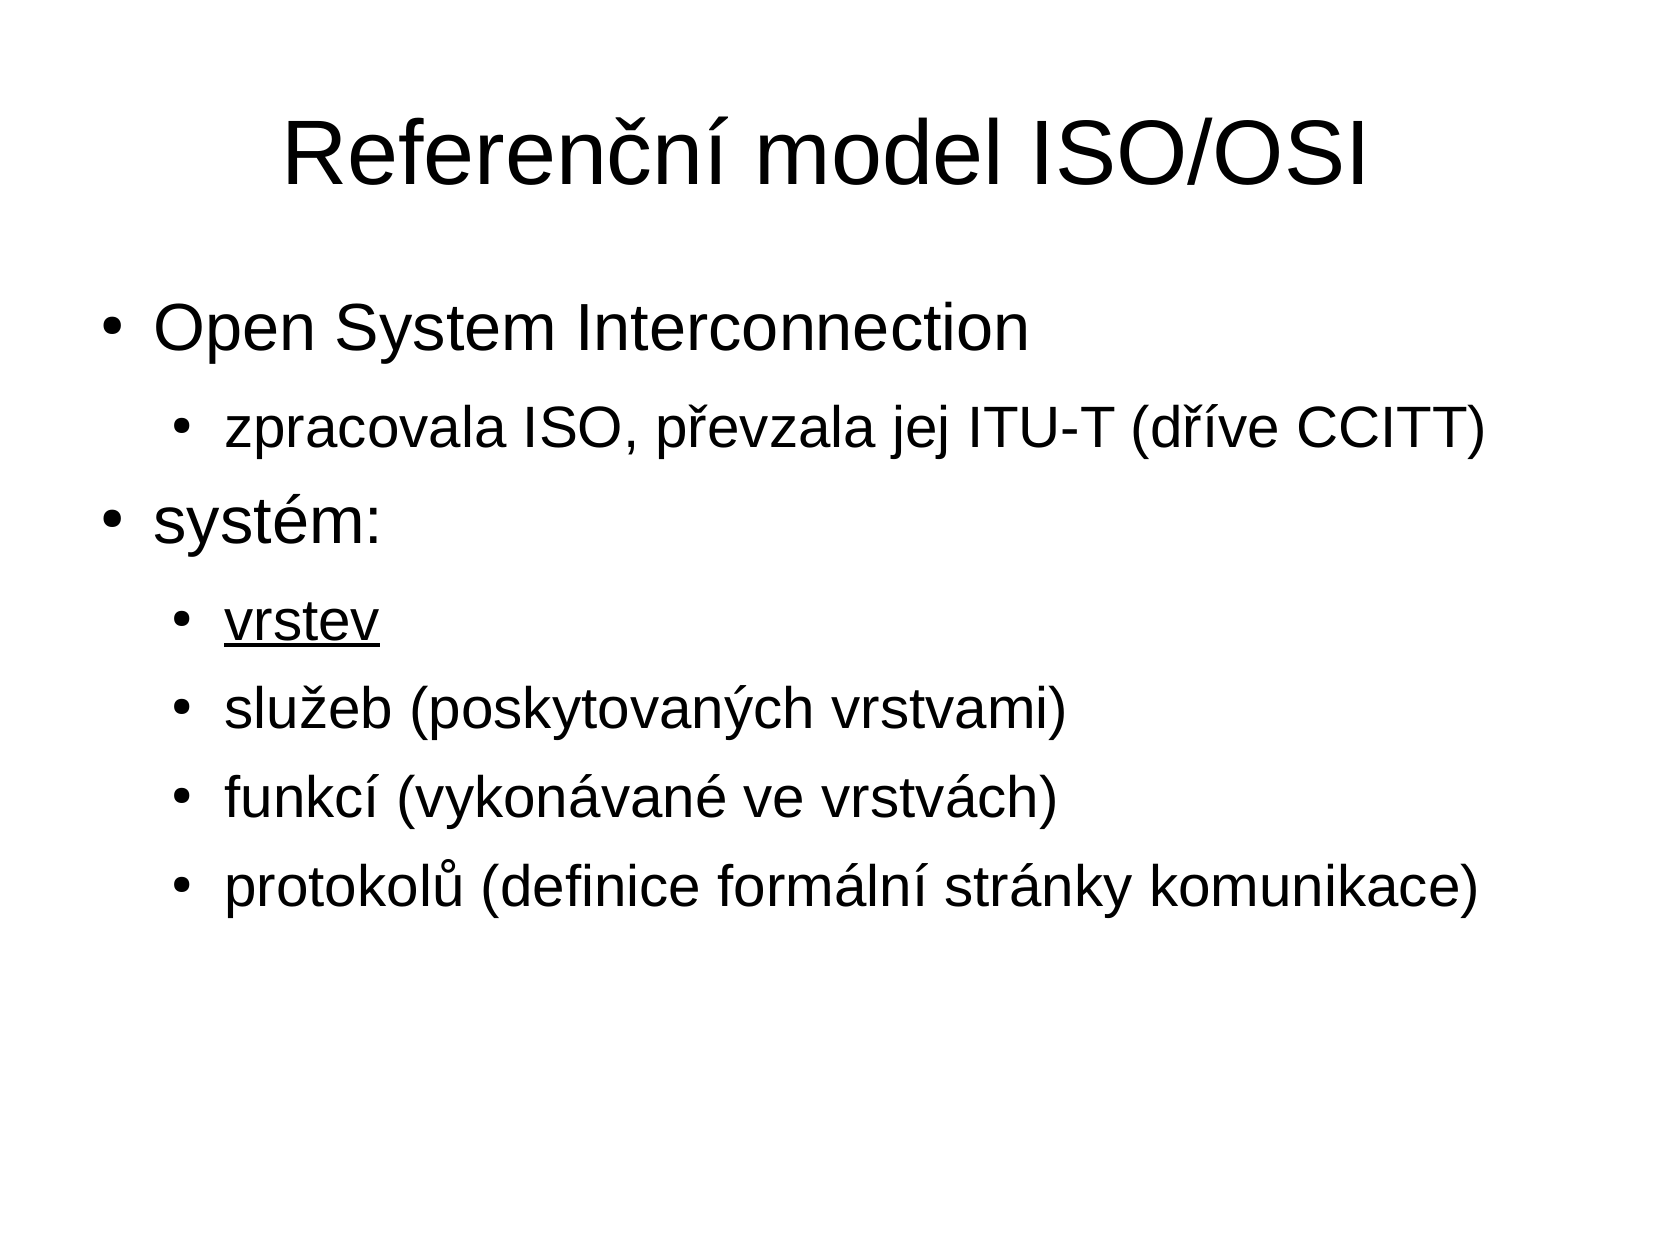

# Referenční model ISO/OSI
Open System Interconnection
zpracovala ISO, převzala jej ITU-T (dříve CCITT)
systém:
vrstev
služeb (poskytovaných vrstvami)
funkcí (vykonávané ve vrstvách)
protokolů (definice formální stránky komunikace)